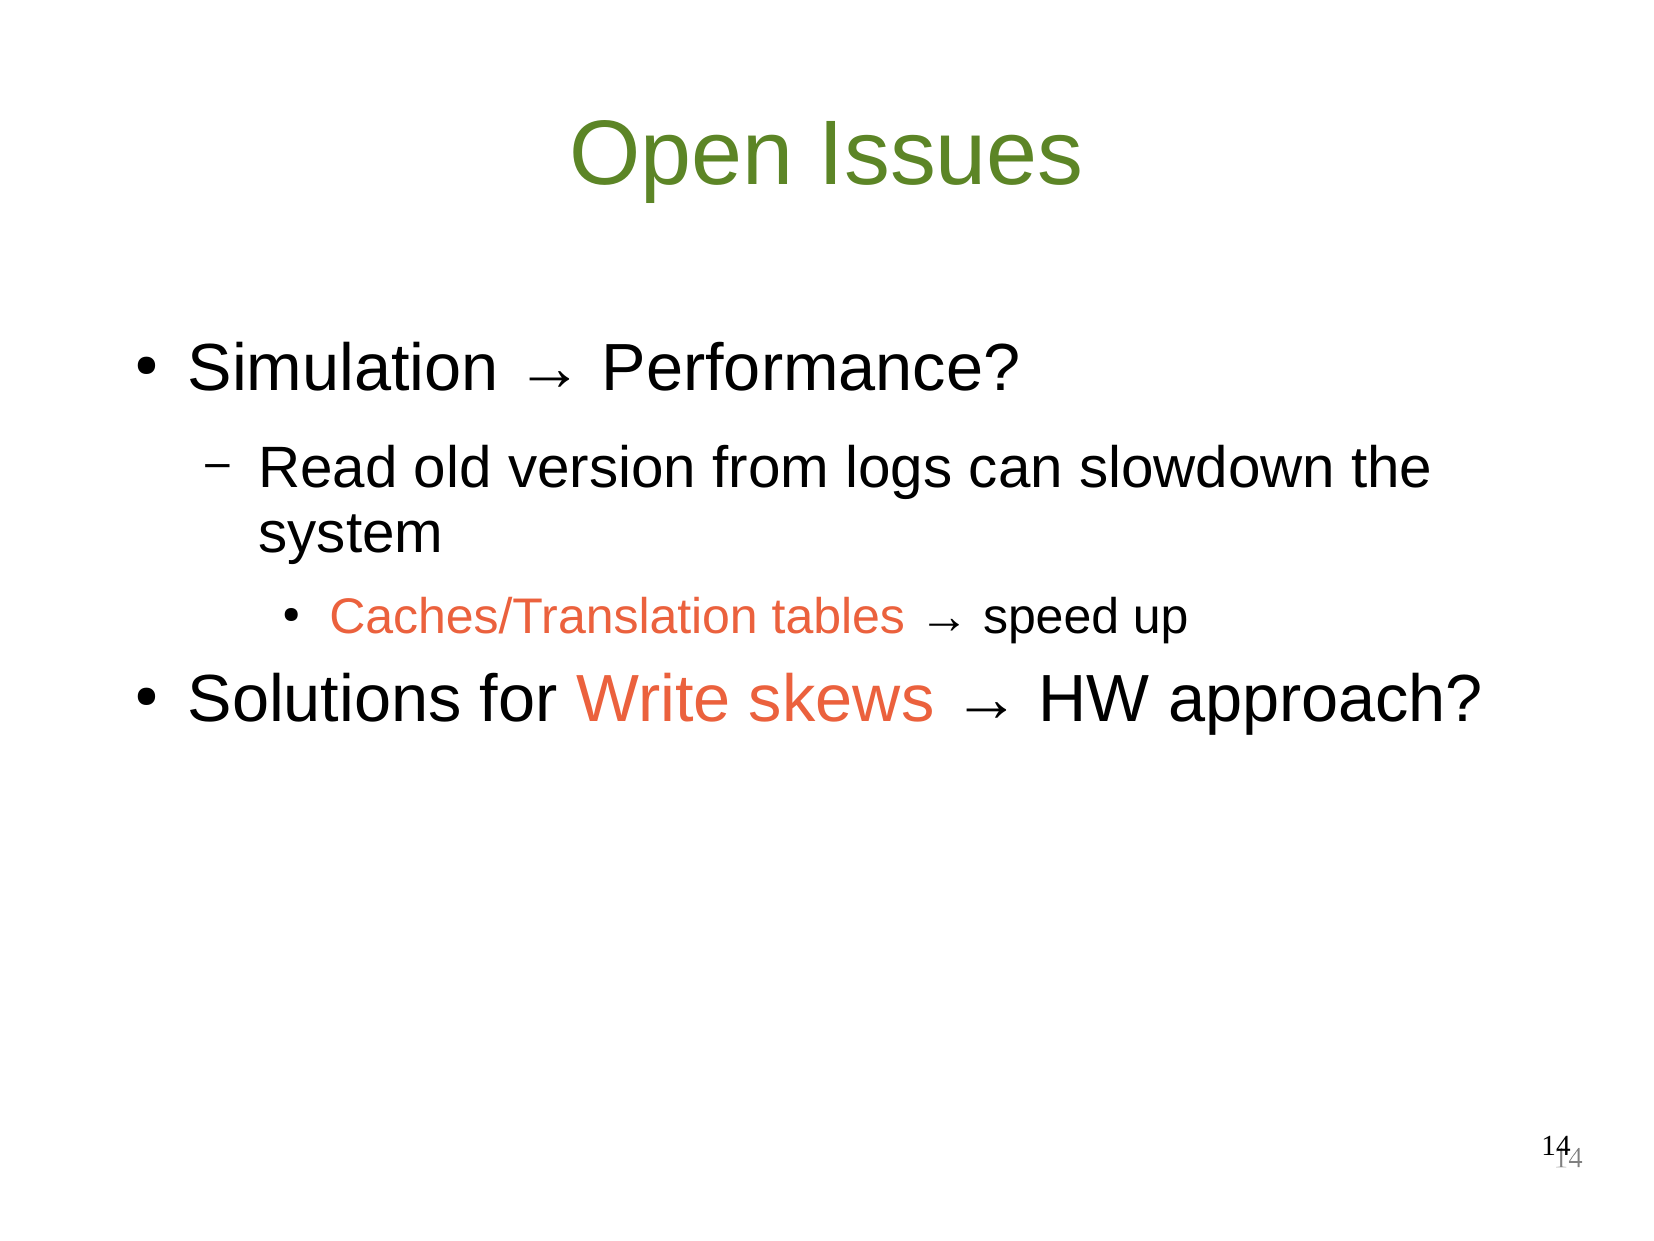

# Open Issues
Simulation → Performance?
Read old version from logs can slowdown the system
Caches/Translation tables → speed up
Solutions for Write skews → HW approach?
14